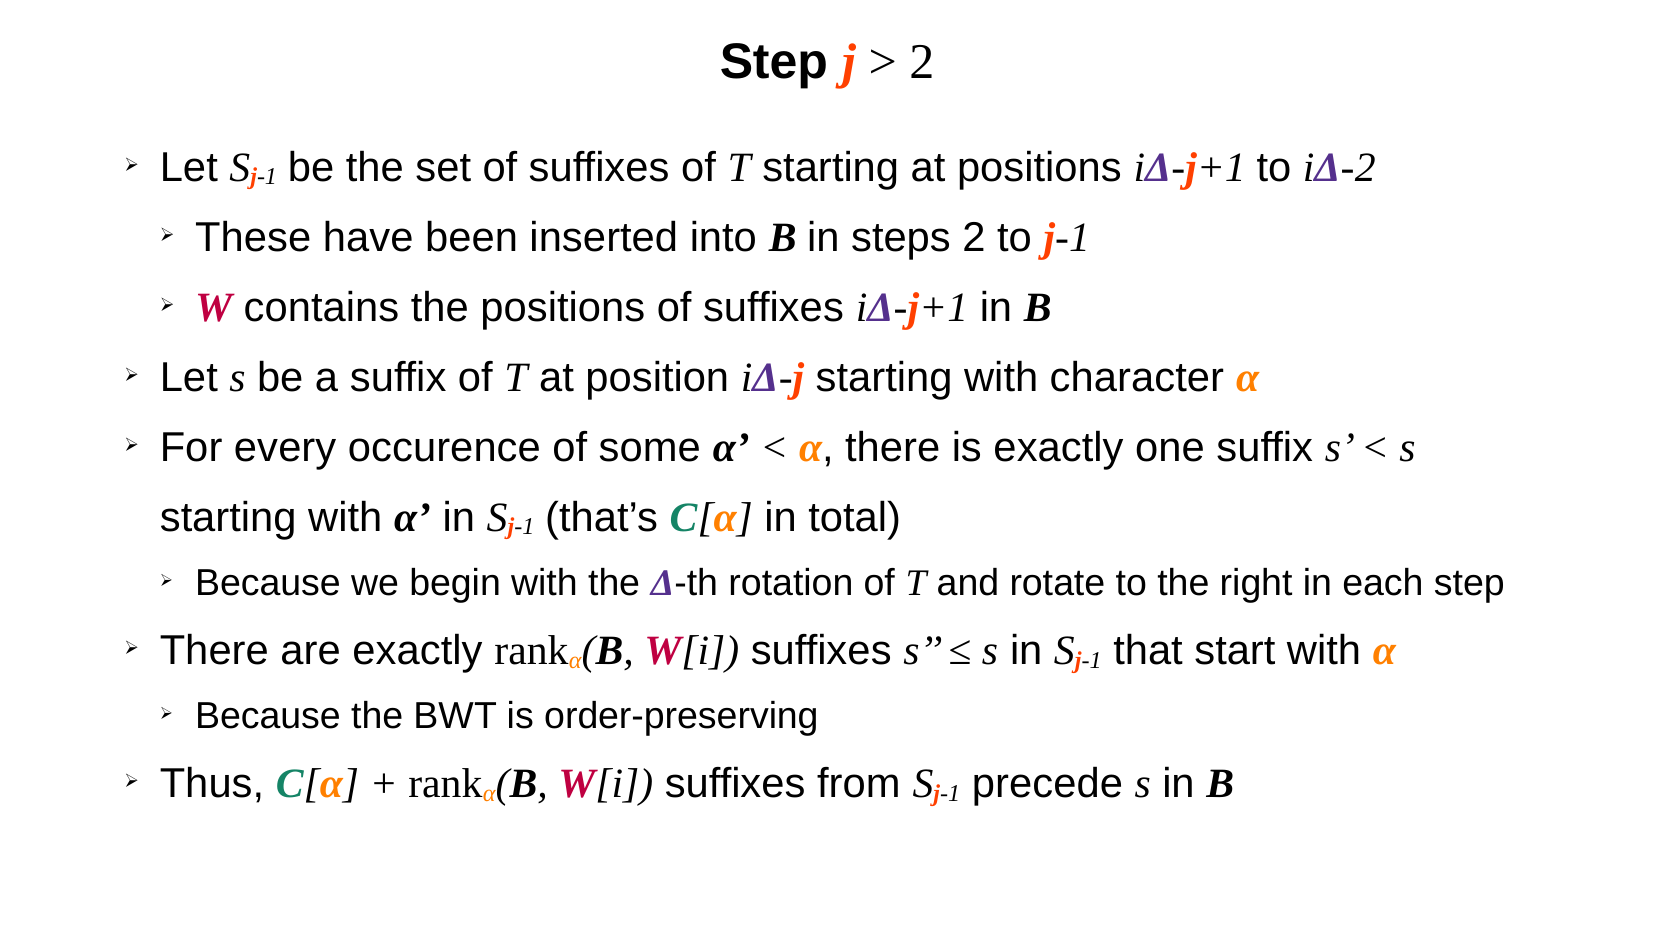

Step j > 2
Let Sj-1 be the set of suffixes of T starting at positions iΔ-j+1 to iΔ-2
These have been inserted into B in steps 2 to j-1
W contains the positions of suffixes iΔ-j+1 in B
Let s be a suffix of T at position iΔ-j starting with character α
For every occurence of some α’ < α, there is exactly one suffix s’ < s starting with α’ in Sj-1 (that’s C[α] in total)
Because we begin with the Δ-th rotation of T and rotate to the right in each step
There are exactly rankα(B, W[i]) suffixes s’’ ≤ s in Sj-1 that start with α
Because the BWT is order-preserving
Thus, C[α] + rankα(B, W[i]) suffixes from Sj-1 precede s in B